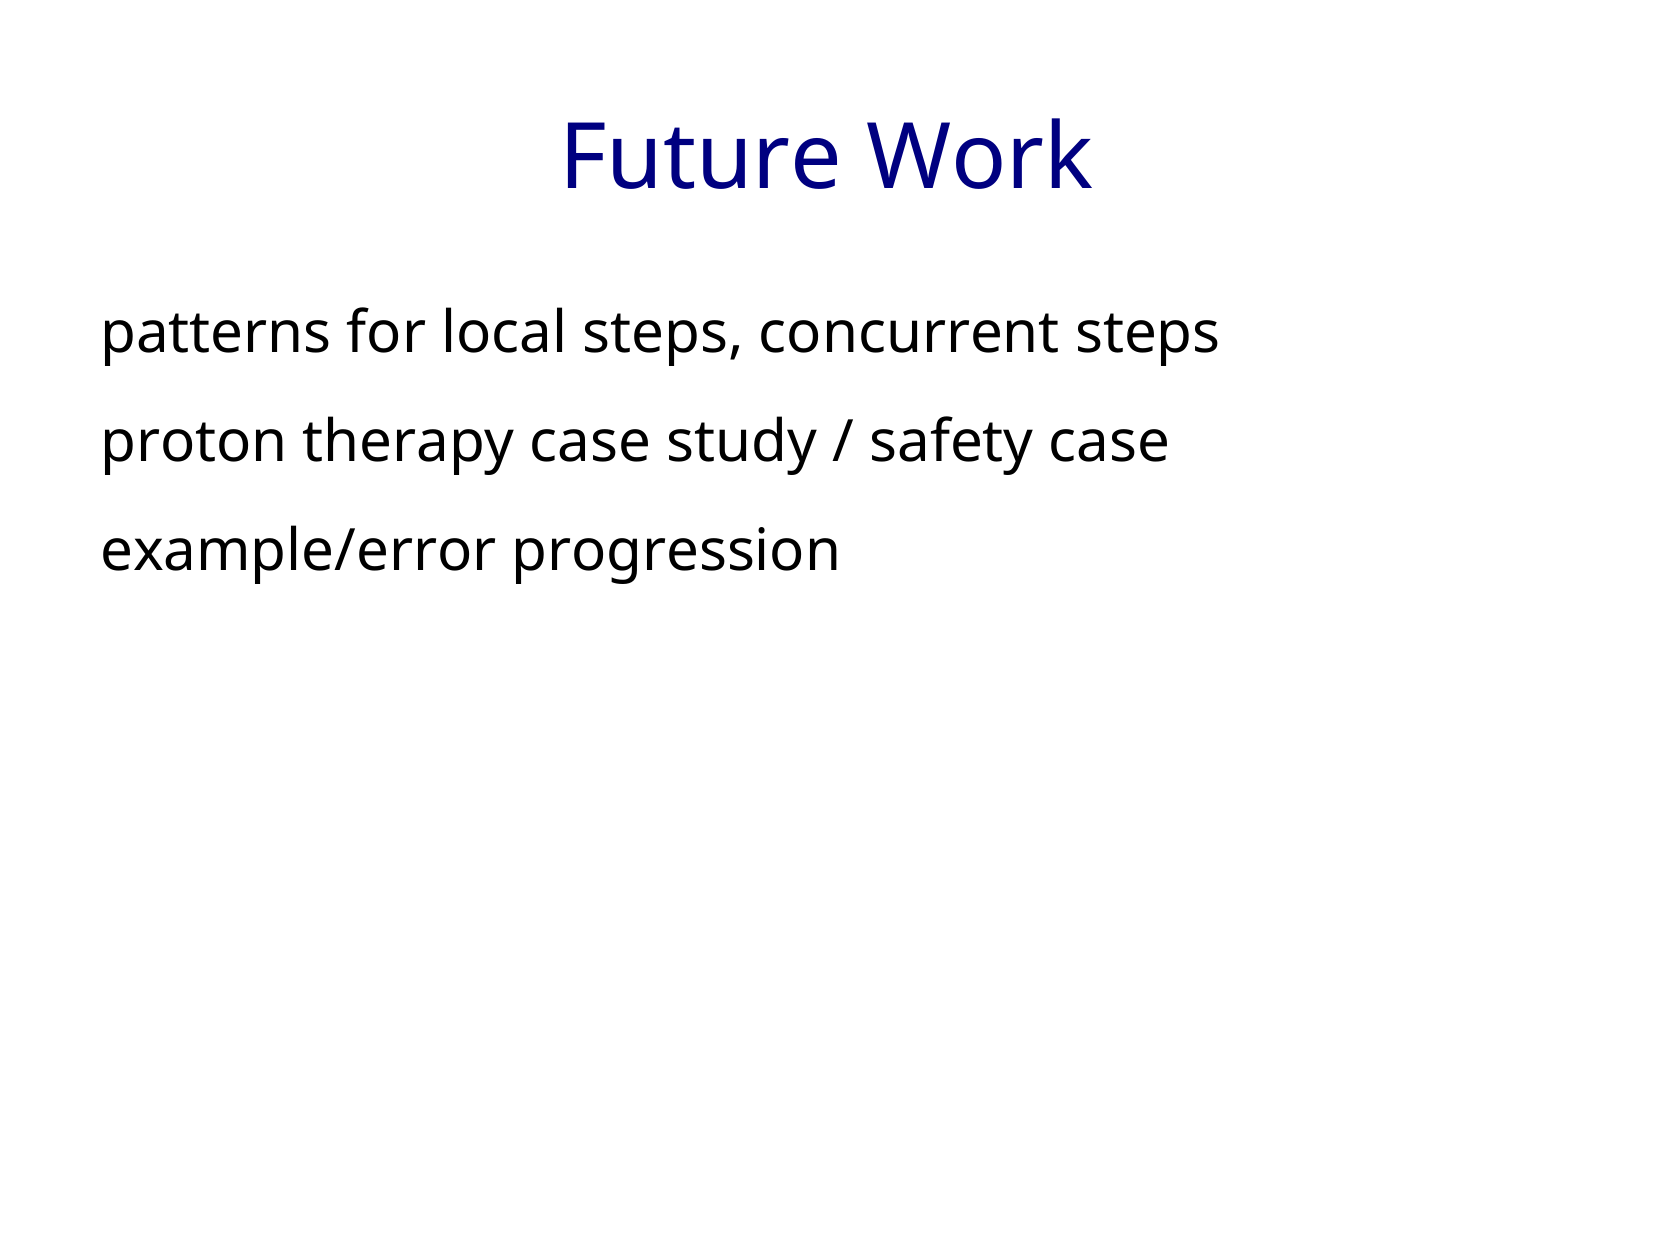

# Future Work
patterns for local steps, concurrent steps
proton therapy case study / safety case
example/error progression